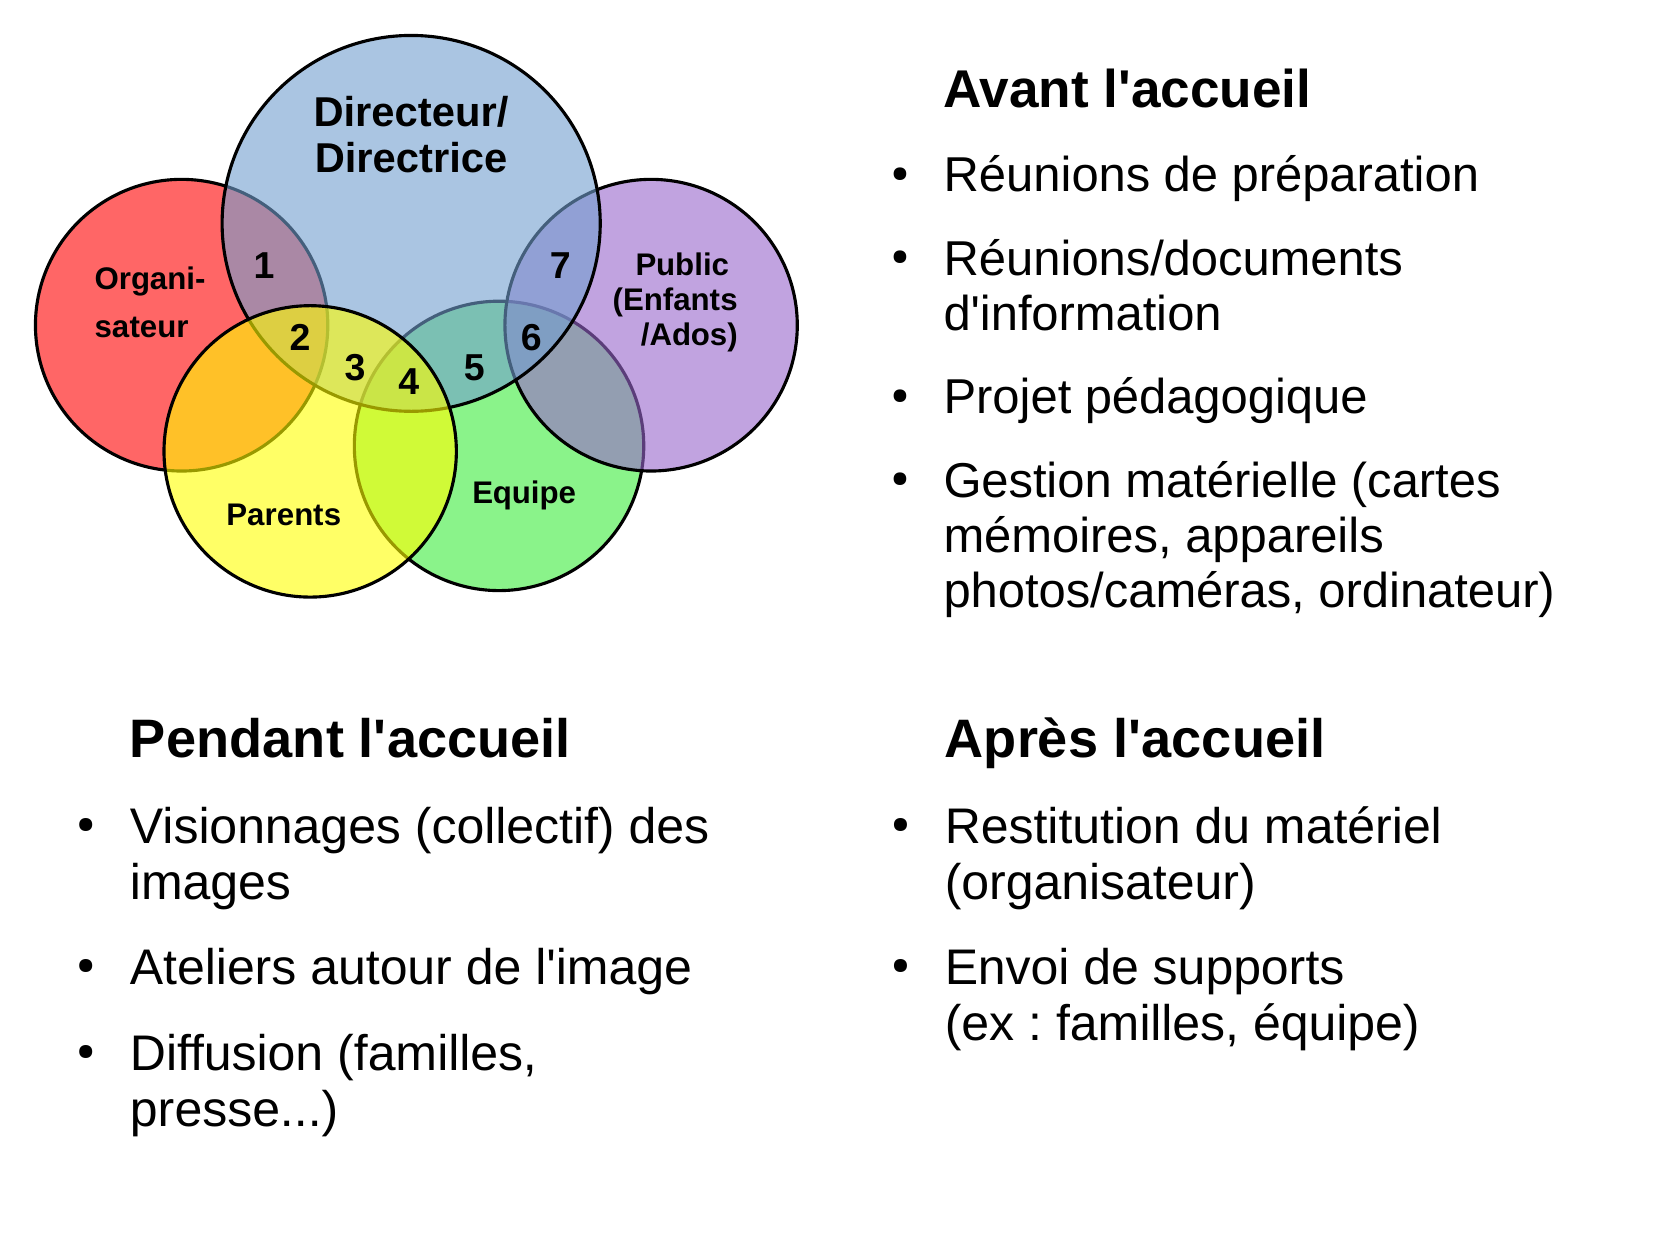

Directeur/
Directrice
Avant l'accueil
Réunions de préparation
Réunions/documents d'information
Projet pédagogique
Gestion matérielle (cartes mémoires, appareils photos/caméras, ordinateur)
Organi-
sateur
 Public
 (Enfants
/Ados)
1
7
 Equipe
Parents
2
6
3
5
4
# Pendant l'accueil
Visionnages (collectif) des images
Ateliers autour de l'image
Diffusion (familles, presse...)
Après l'accueil
Restitution du matériel (organisateur)
Envoi de supports
(ex : familles, équipe)